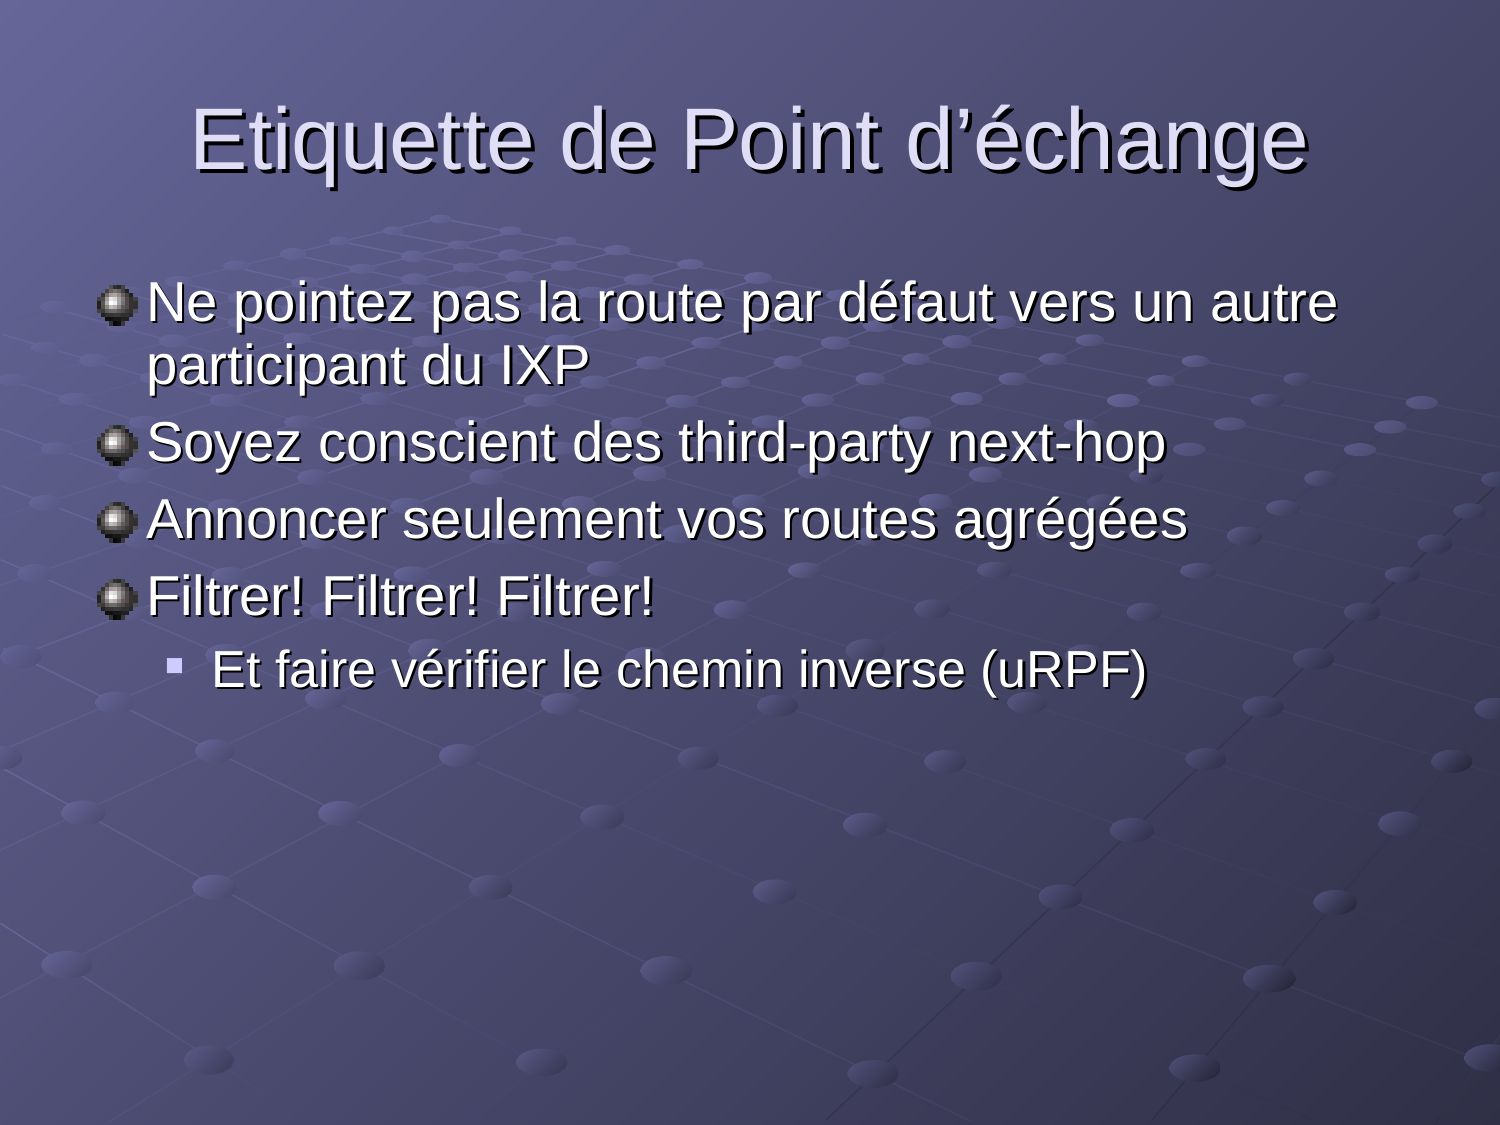

# Etiquette de Point d’échange
Ne pointez pas la route par défaut vers un autre participant du IXP
Soyez conscient des third-party next-hop
Annoncer seulement vos routes agrégées
Filtrer! Filtrer! Filtrer!
Et faire vérifier le chemin inverse (uRPF)